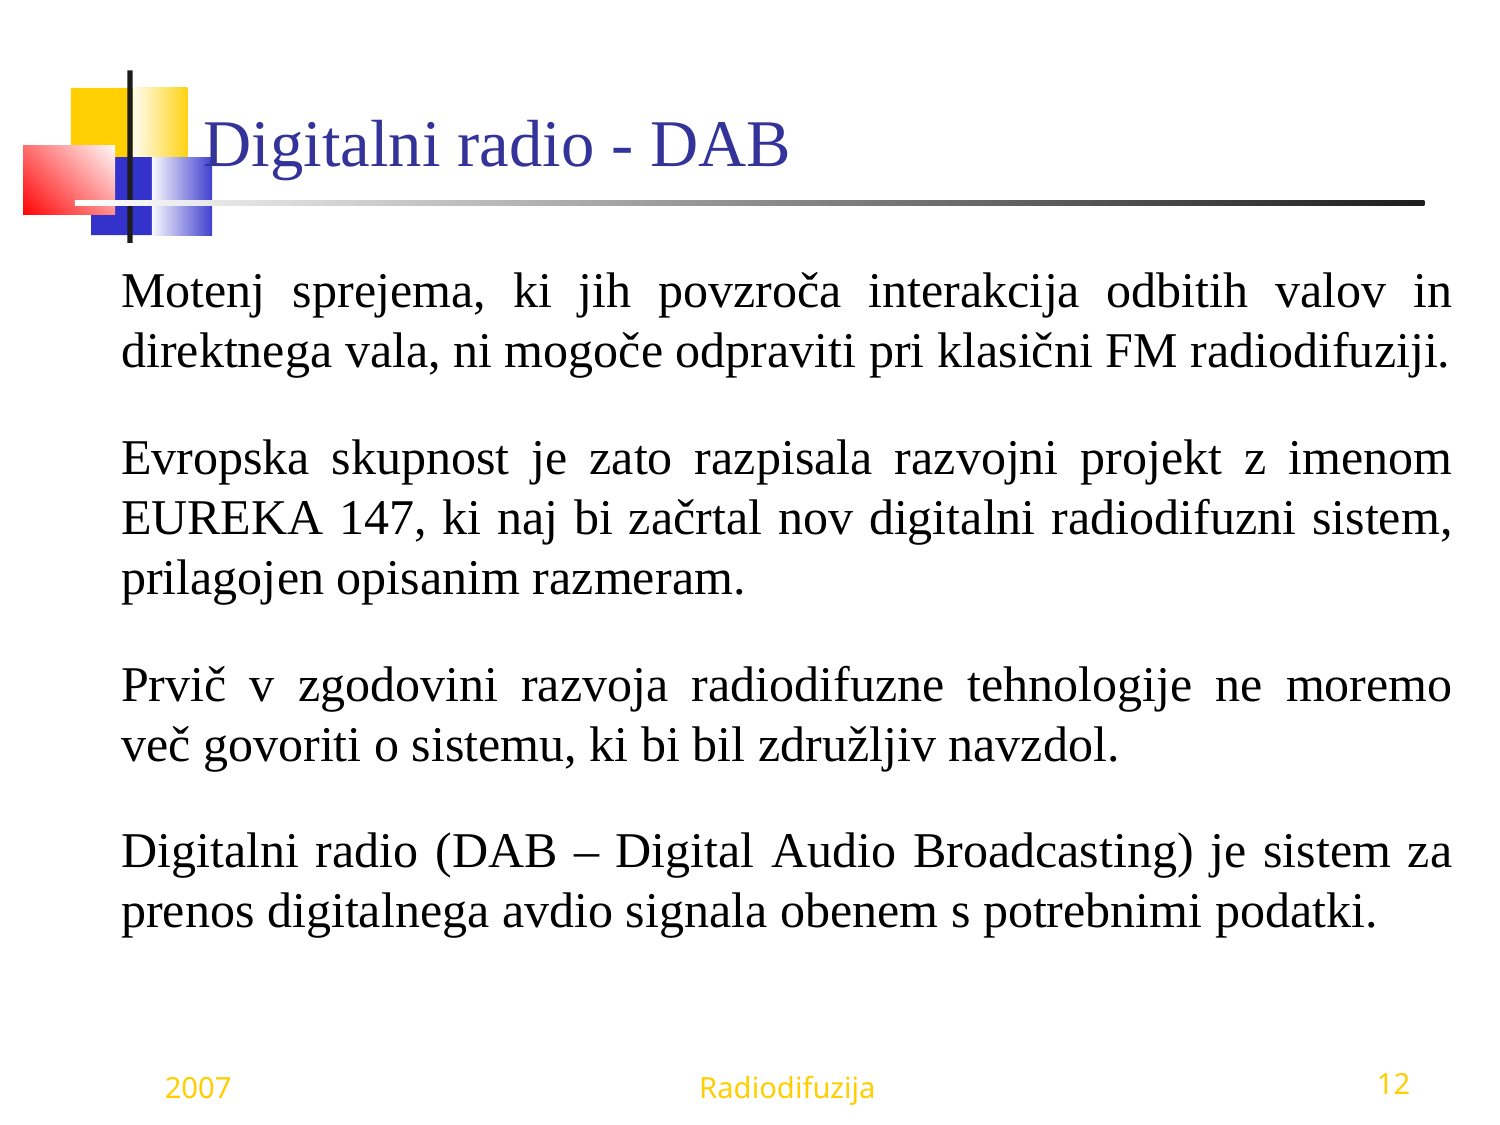

# Digitalni radio - DAB
	Motenj sprejema, ki jih povzroča interakcija odbitih valov in direktnega vala, ni mogoče odpraviti pri klasični FM radiodifuziji.
	Evropska skupnost je zato razpisala razvojni projekt z imenom EUREKA 147, ki naj bi začrtal nov digitalni radiodifuzni sistem, prilagojen opisanim razmeram.
	Prvič v zgodovini razvoja radiodifuzne tehnologije ne moremo več govoriti o sistemu, ki bi bil združljiv navzdol.
	Digitalni radio (DAB – Digital Audio Broadcasting) je sistem za prenos digitalnega avdio signala obenem s potrebnimi podatki.
2007
Radiodifuzija